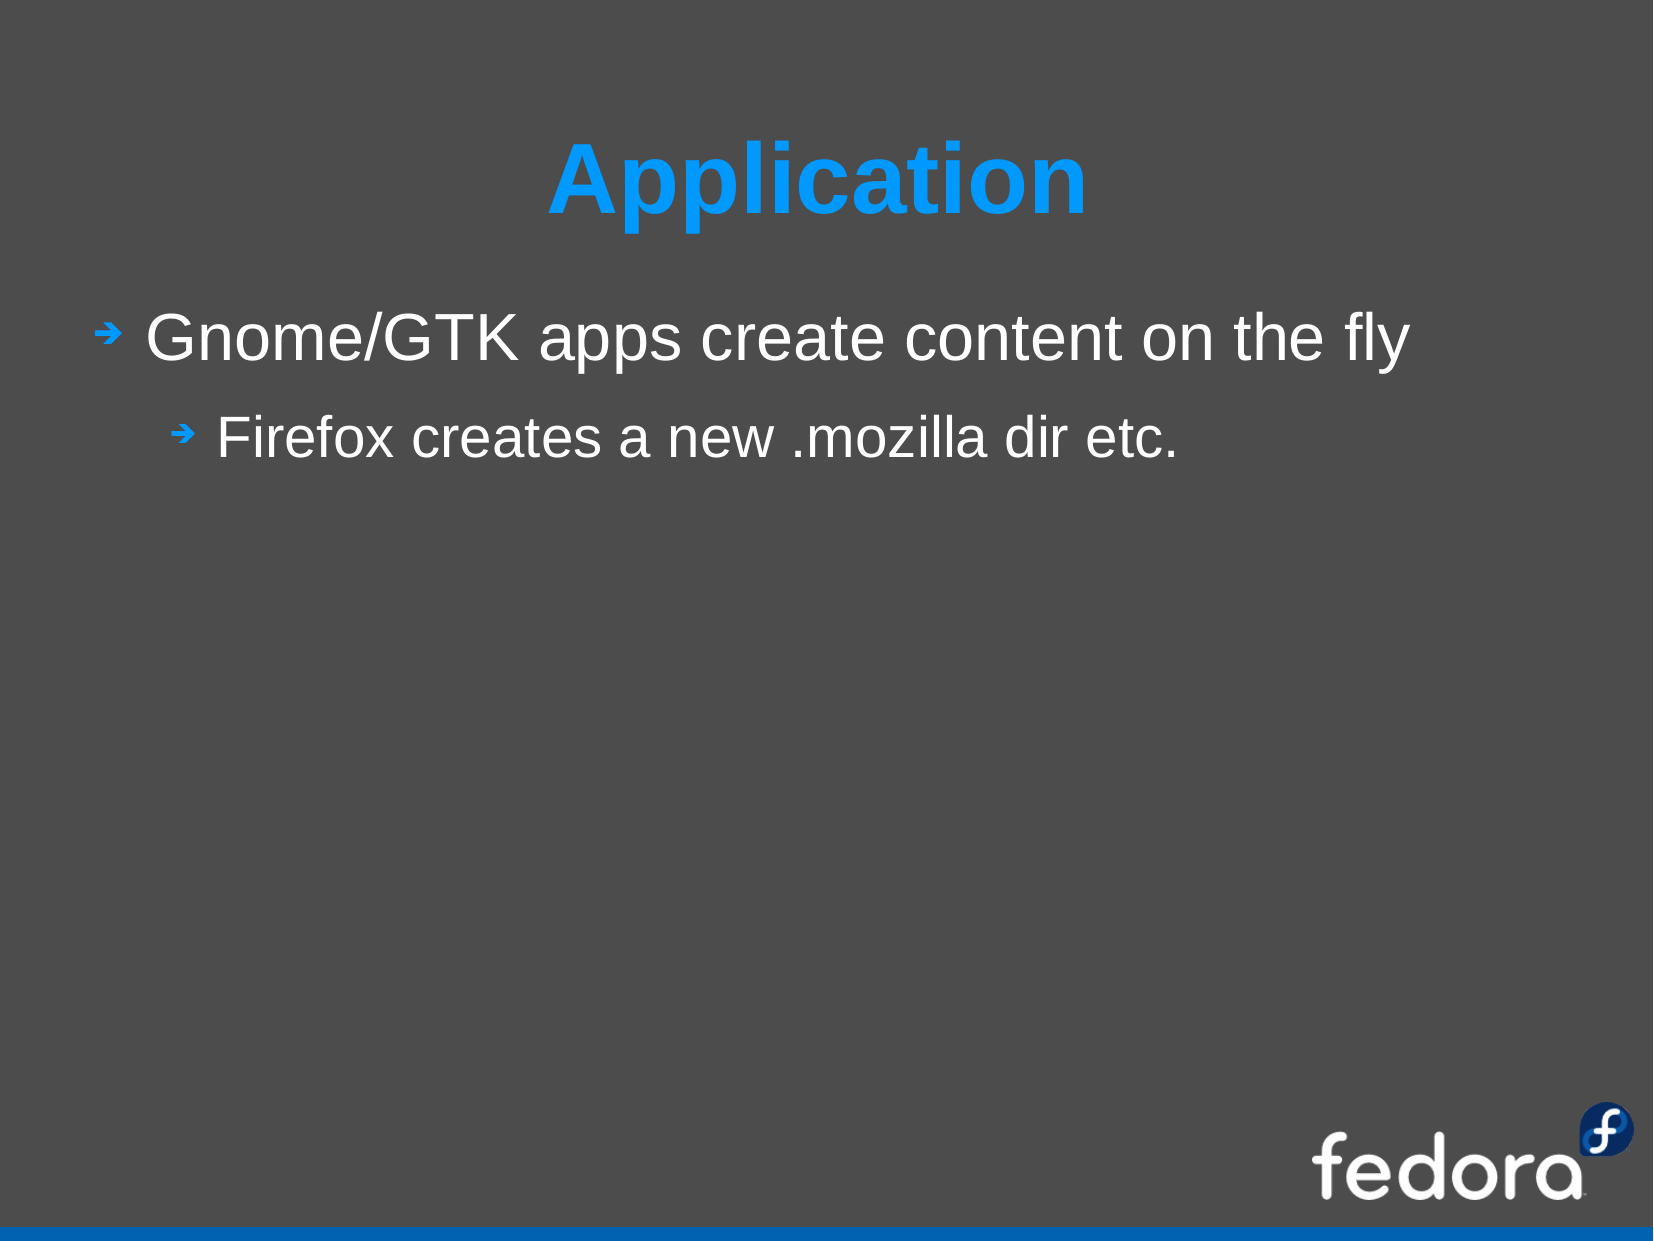

# Application
Gnome/GTK apps create content on the fly
Firefox creates a new .mozilla dir etc.